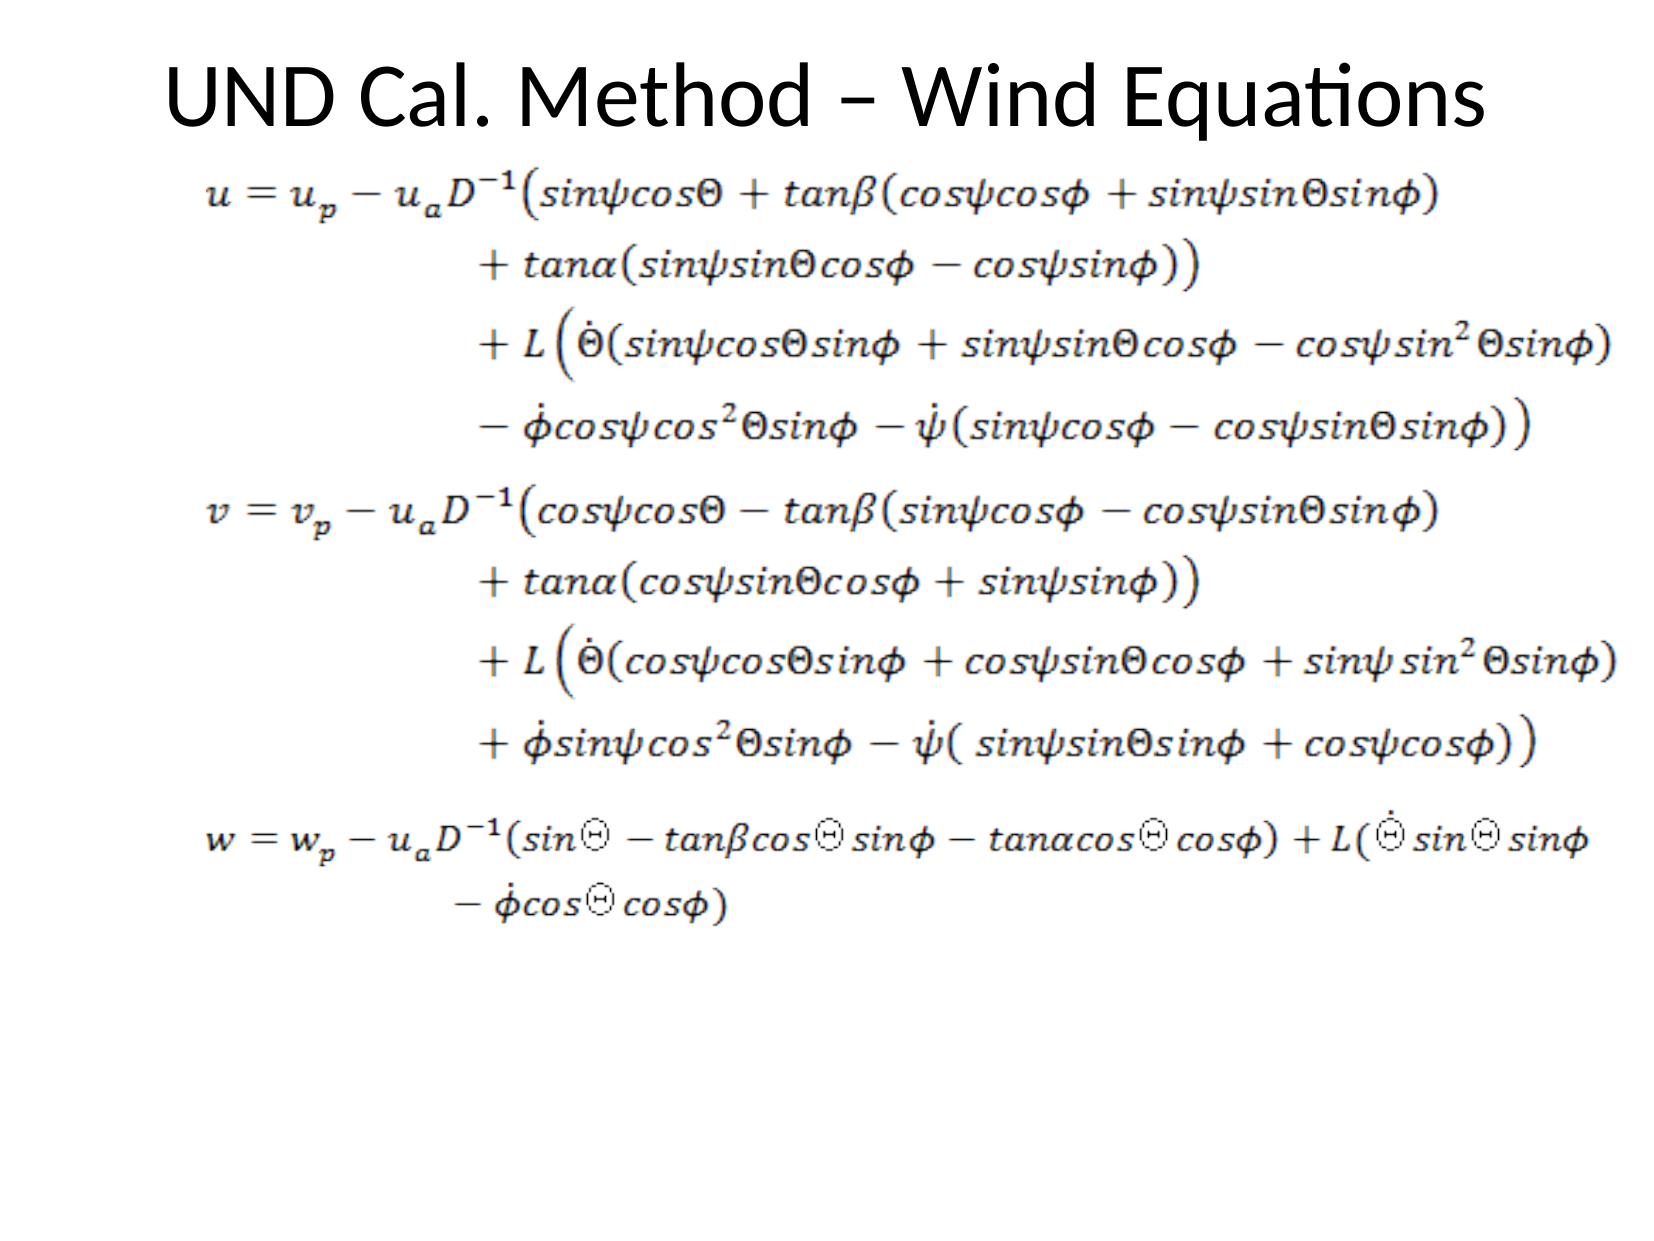

# UND Cal. Method – Wind Equations